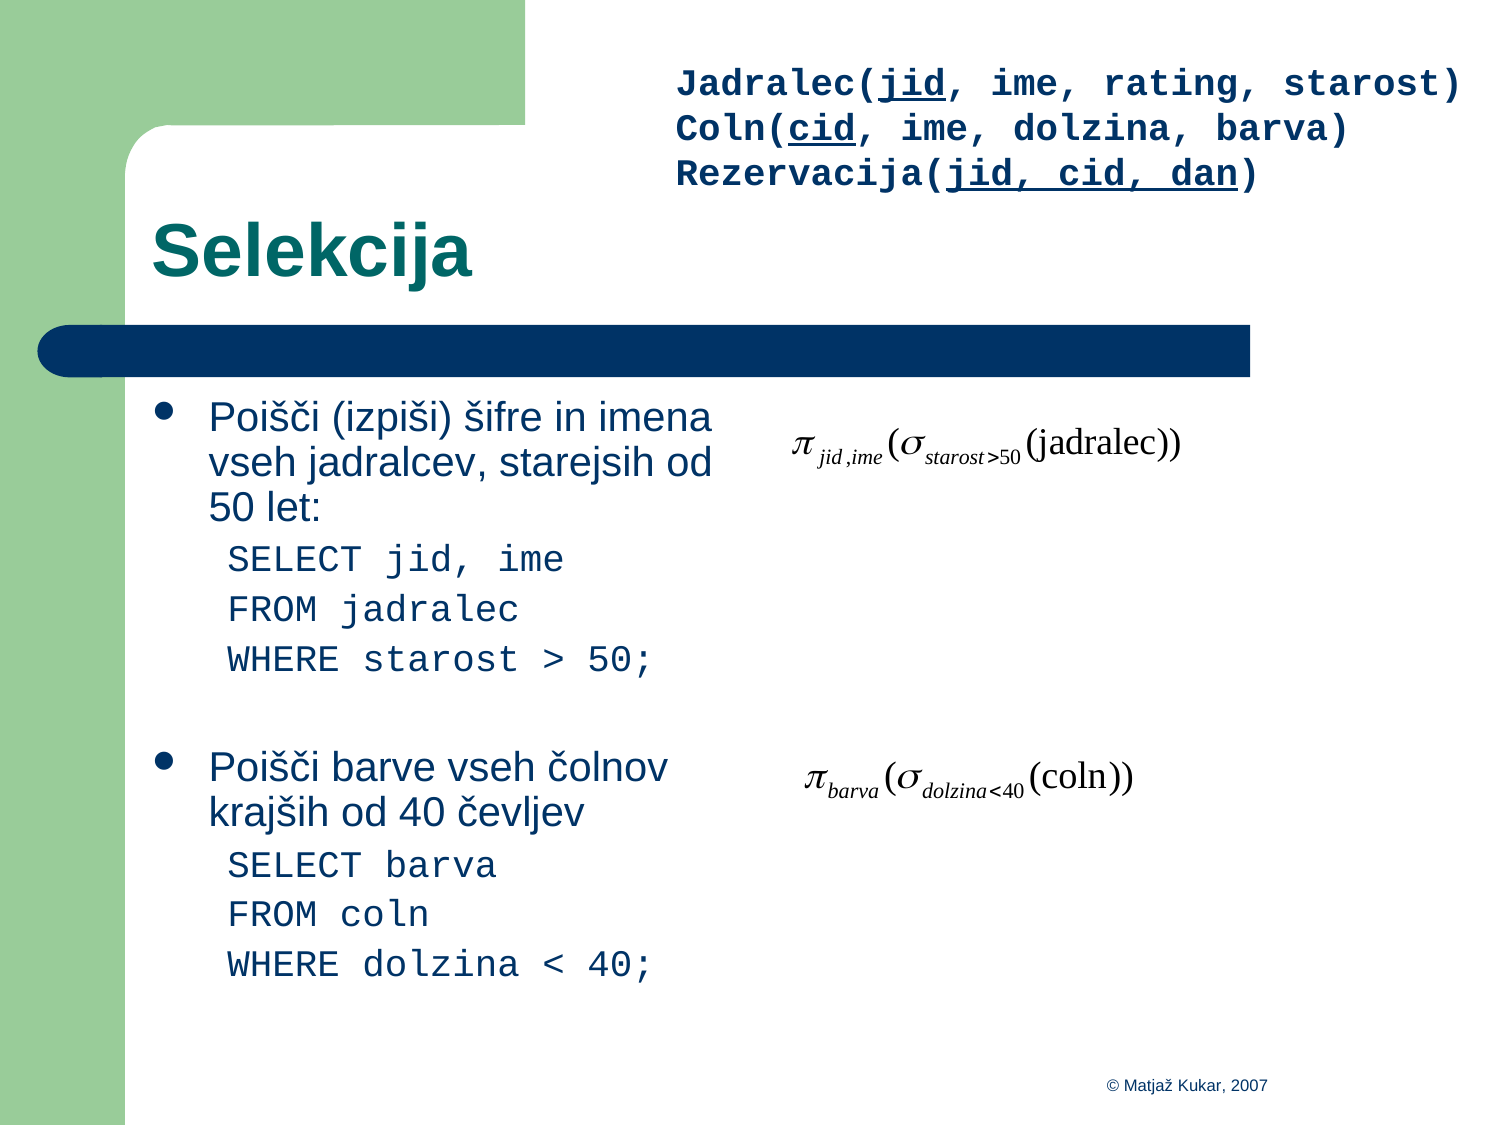

Jadralec(jid, ime, rating, starost)
Coln(cid, ime, dolzina, barva)
Rezervacija(jid, cid, dan)
# Selekcija
Poišči (izpiši) šifre in imena vseh jadralcev, starejsih od 50 let:
SELECT jid, ime
FROM jadralec
WHERE starost > 50;
Poišči barve vseh čolnov krajših od 40 čevljev
SELECT barva
FROM coln
WHERE dolzina < 40;
© Matjaž Kukar, 2007